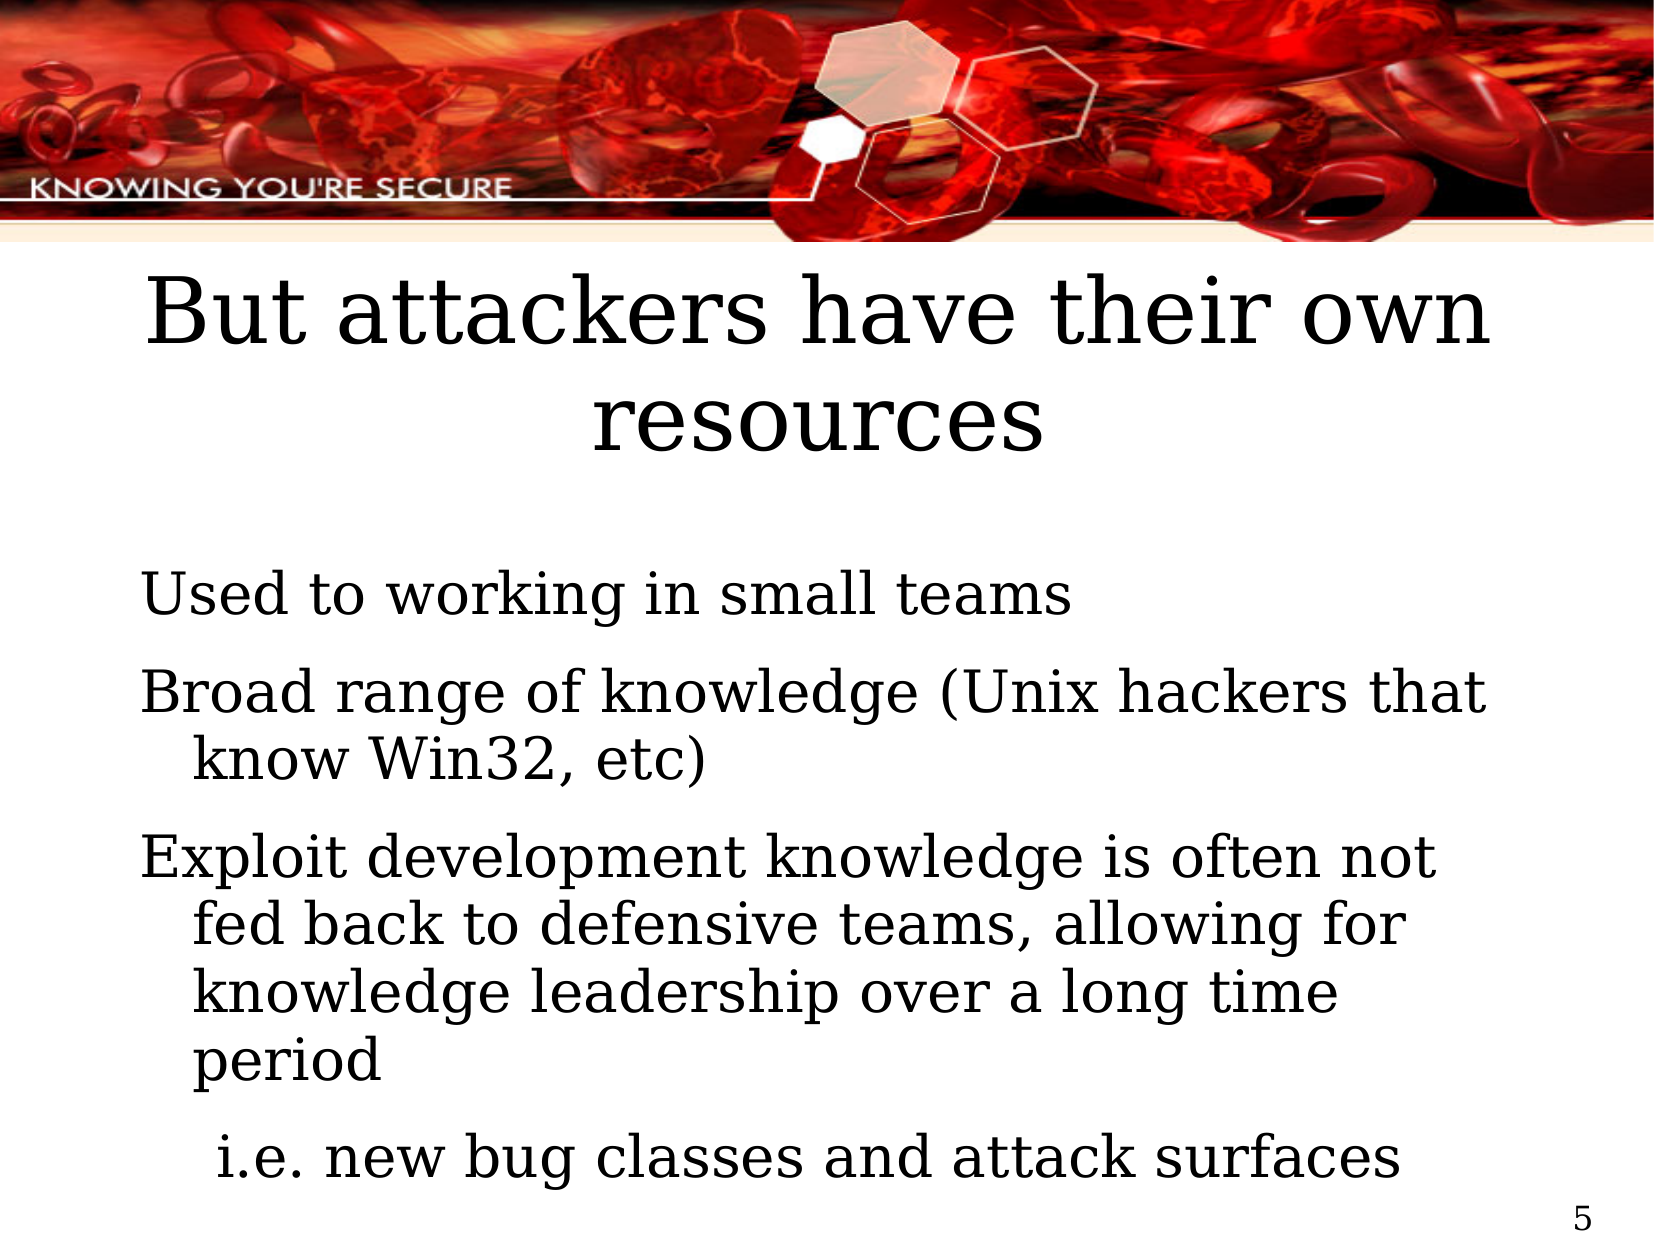

# But attackers have their own resources
Used to working in small teams
Broad range of knowledge (Unix hackers that know Win32, etc)
Exploit development knowledge is often not fed back to defensive teams, allowing for knowledge leadership over a long time period
i.e. new bug classes and attack surfaces